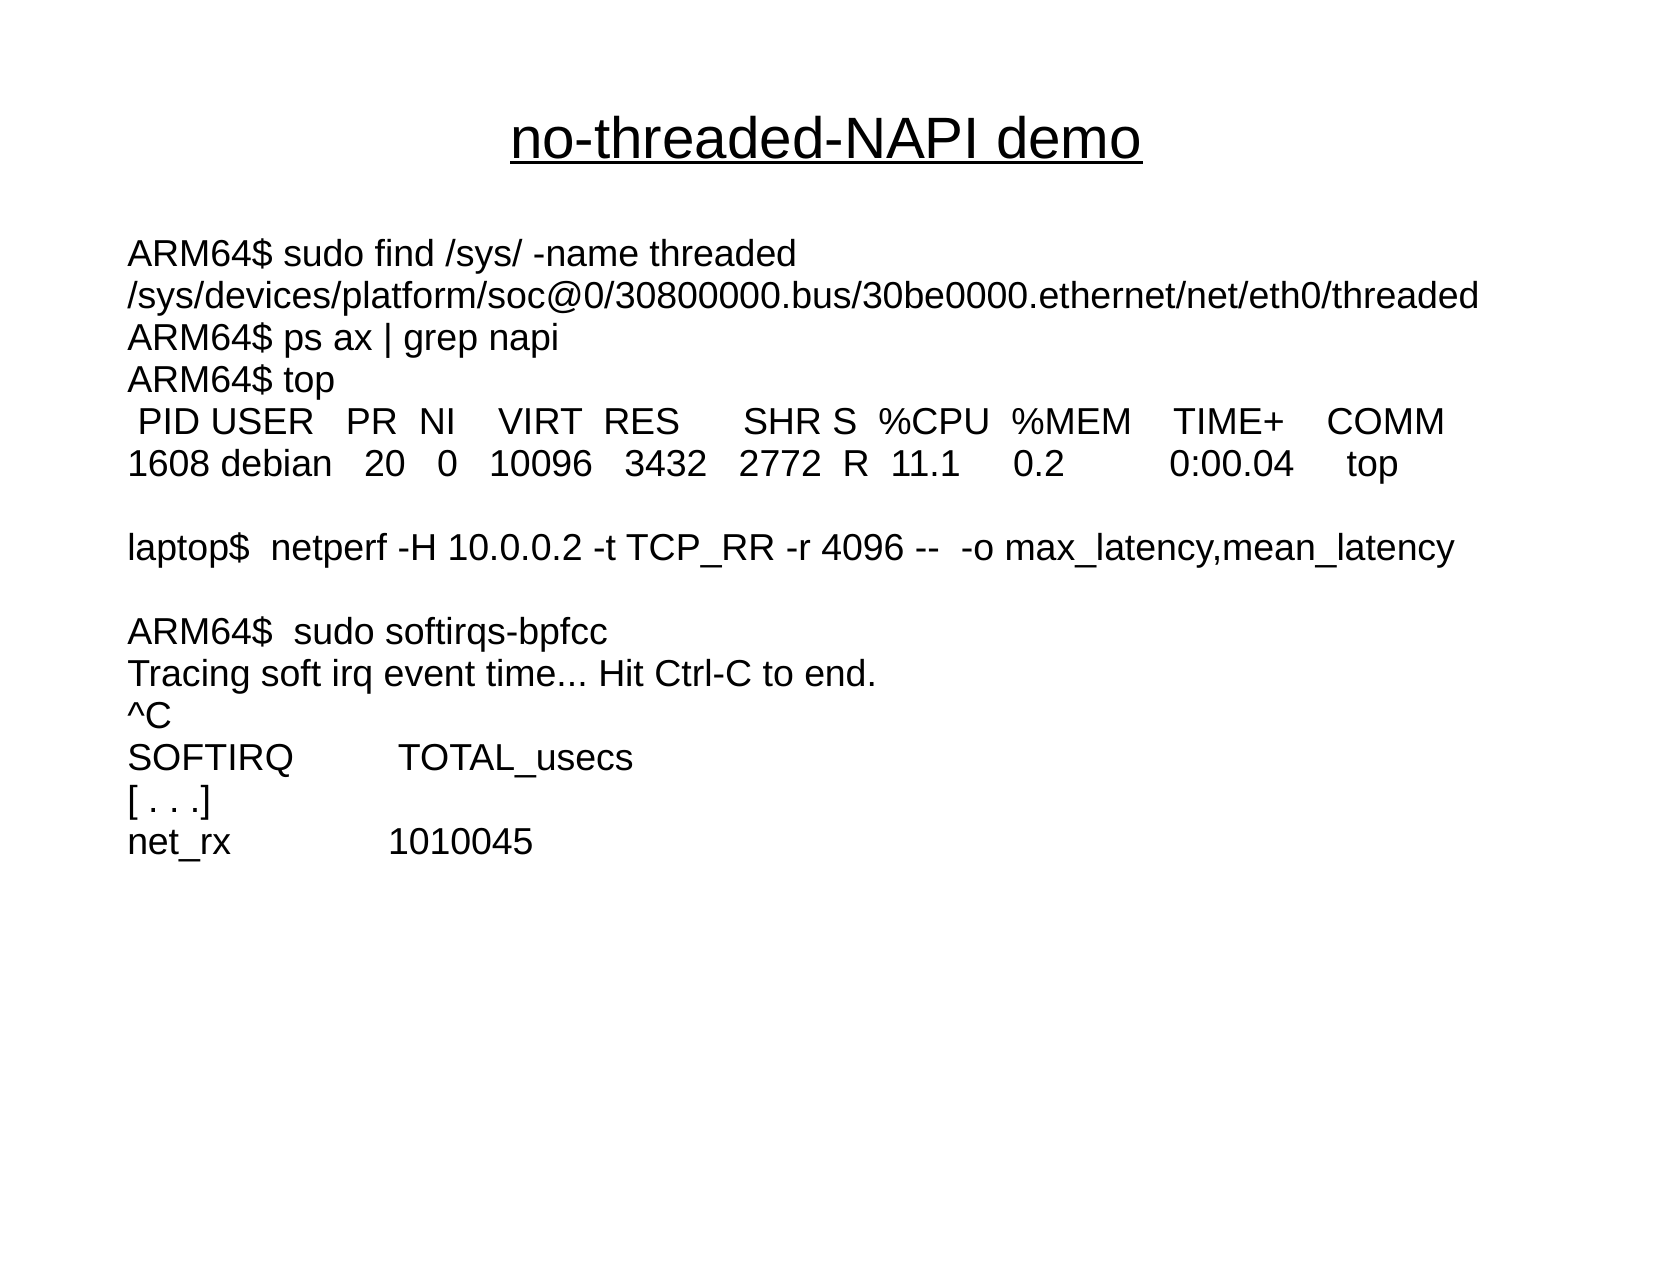

# no-threaded-NAPI demo
ARM64$ sudo find /sys/ -name threaded
/sys/devices/platform/soc@0/30800000.bus/30be0000.ethernet/net/eth0/threaded
ARM64$ ps ax | grep napi
ARM64$ top
 PID USER PR NI VIRT RES SHR S %CPU %MEM TIME+ COMM
1608 debian 20 0 10096 3432 2772 R 11.1 0.2 0:00.04 top
laptop$ netperf -H 10.0.0.2 -t TCP_RR -r 4096 -- -o max_latency,mean_latency
ARM64$ sudo softirqs-bpfcc
Tracing soft irq event time... Hit Ctrl-C to end.
^C
SOFTIRQ TOTAL_usecs
[ . . .]
net_rx 1010045